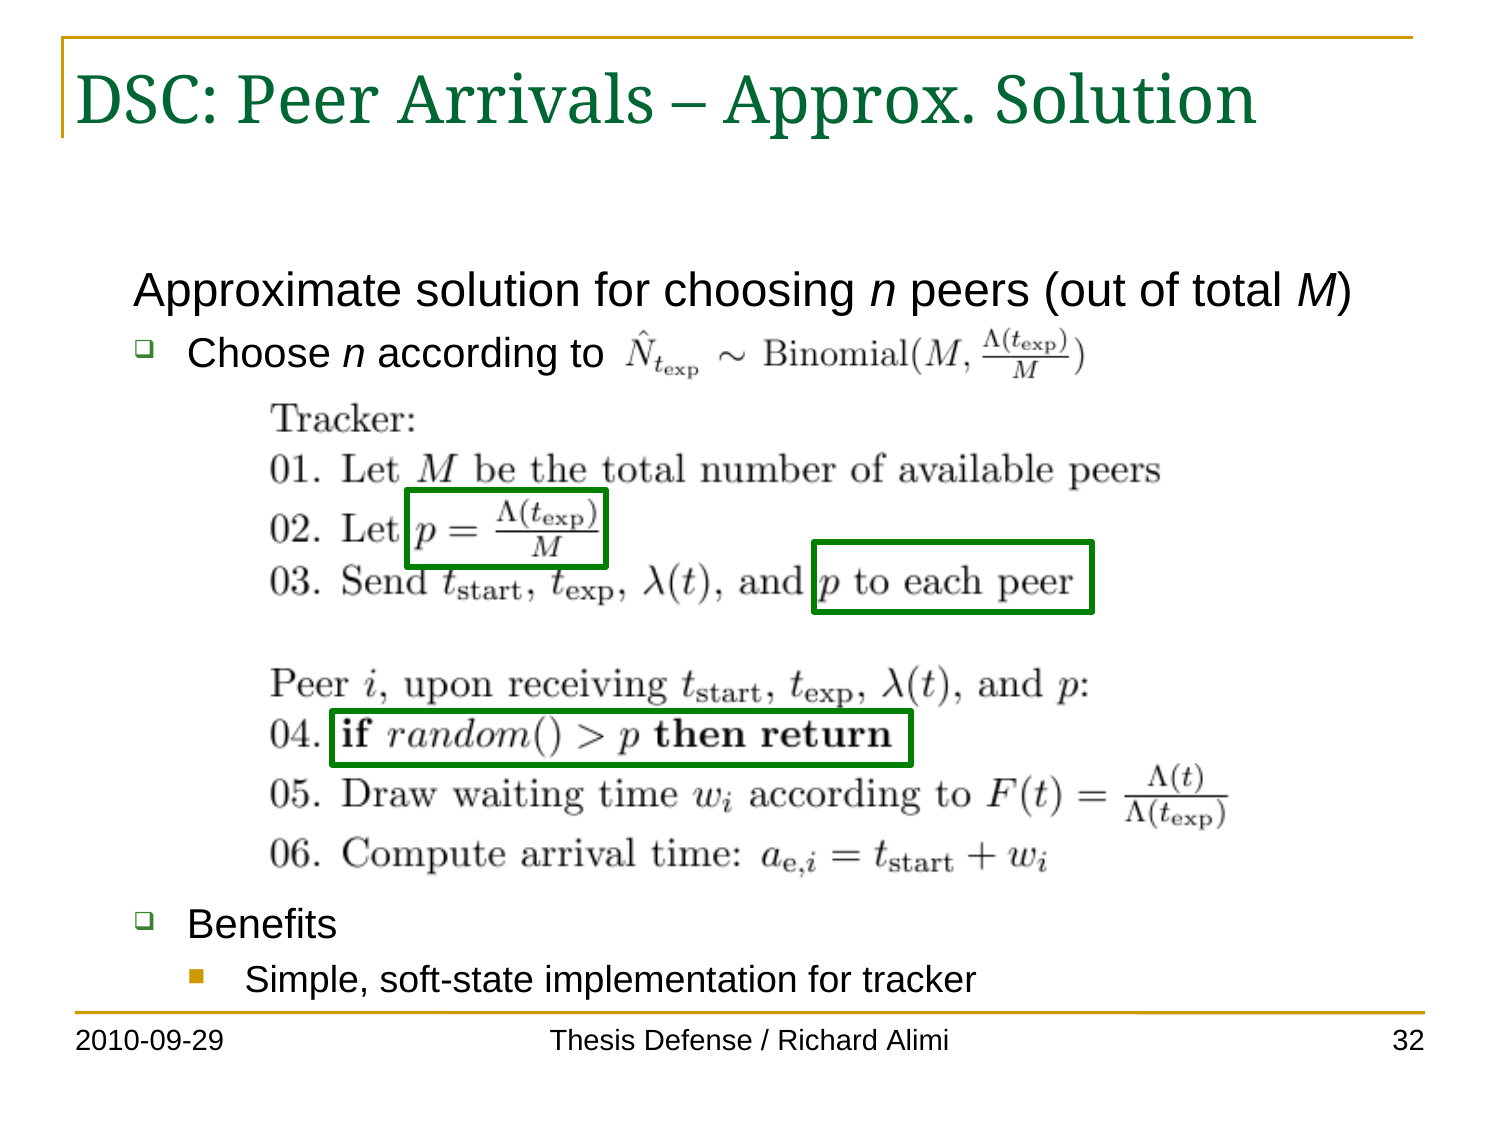

# DSC: Peer Arrivals – Approx. Solution
Approximate solution for choosing n peers (out of total M)
Choose n according to
Benefits
Simple, soft-state implementation for tracker
2010-09-29
Thesis Defense / Richard Alimi
32